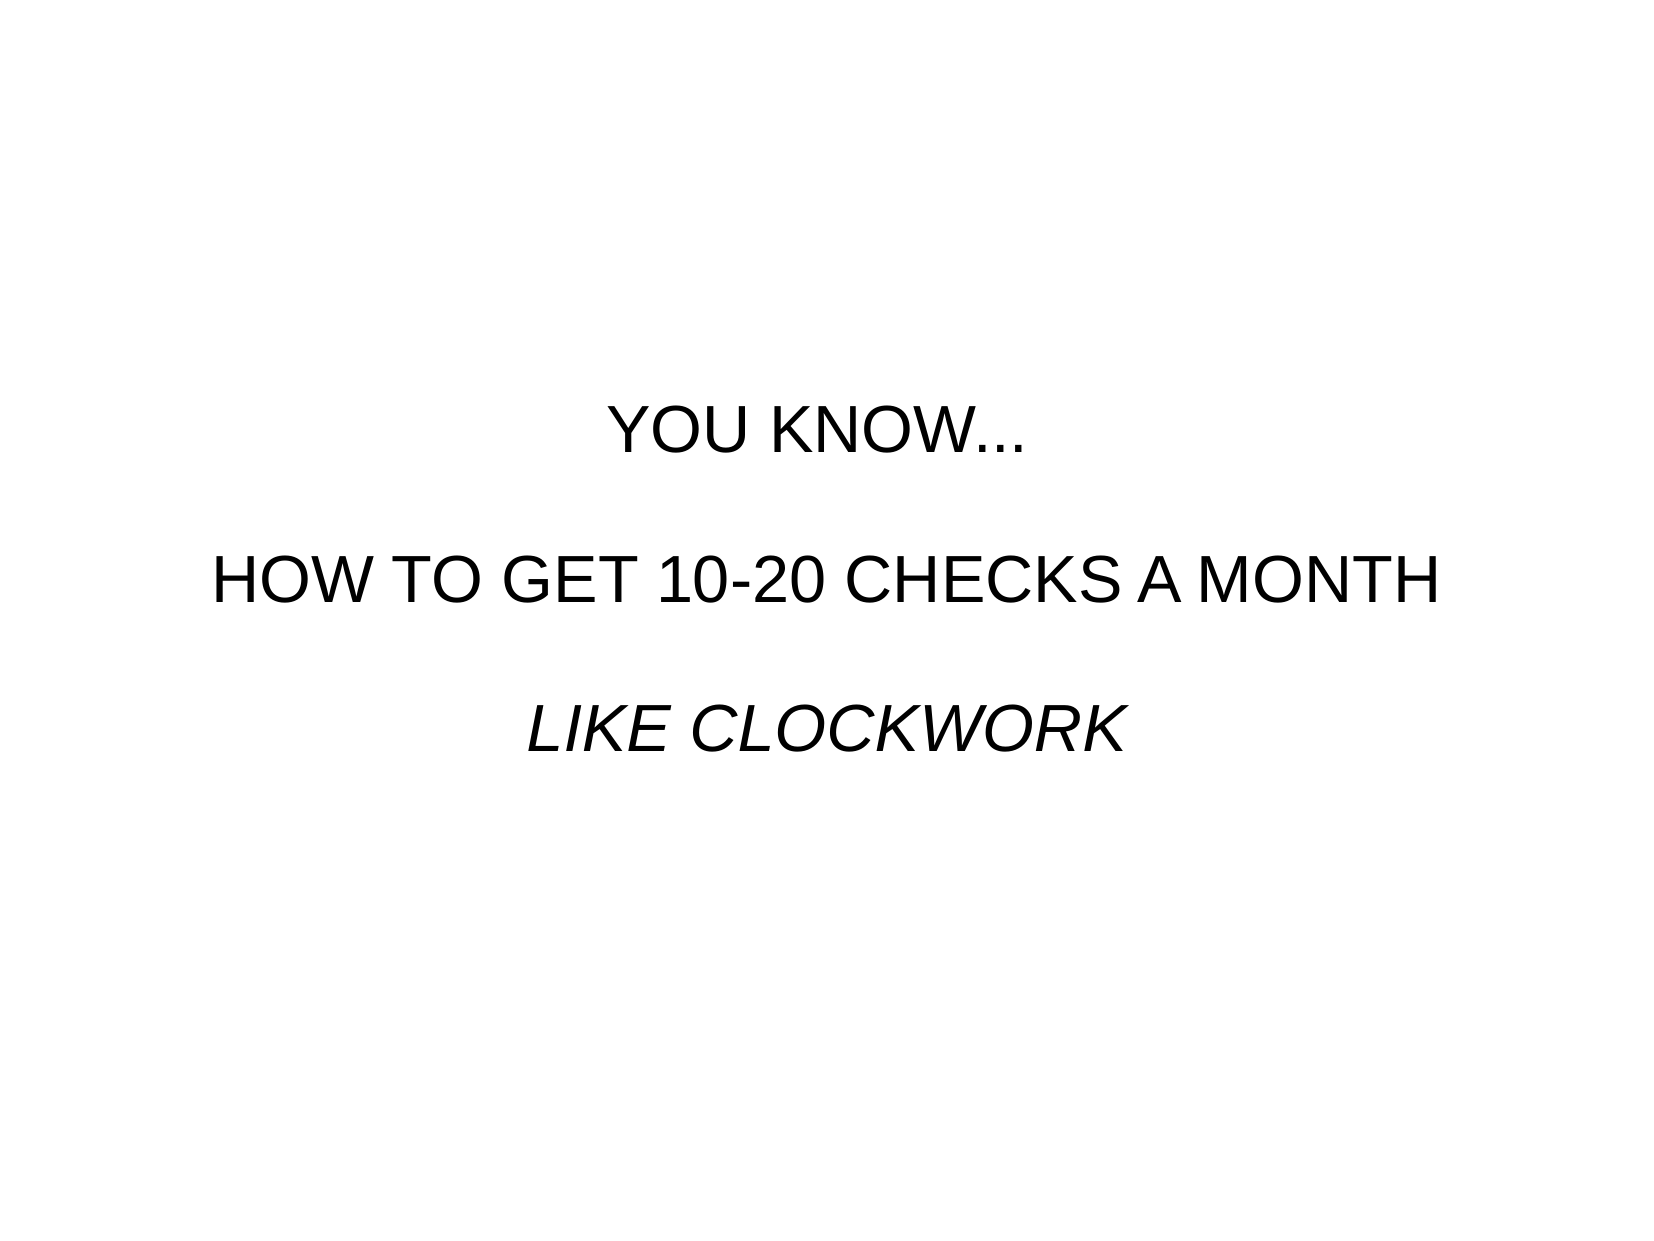

# YOU KNOW...
HOW TO GET 10-20 CHECKS A MONTH
LIKE CLOCKWORK